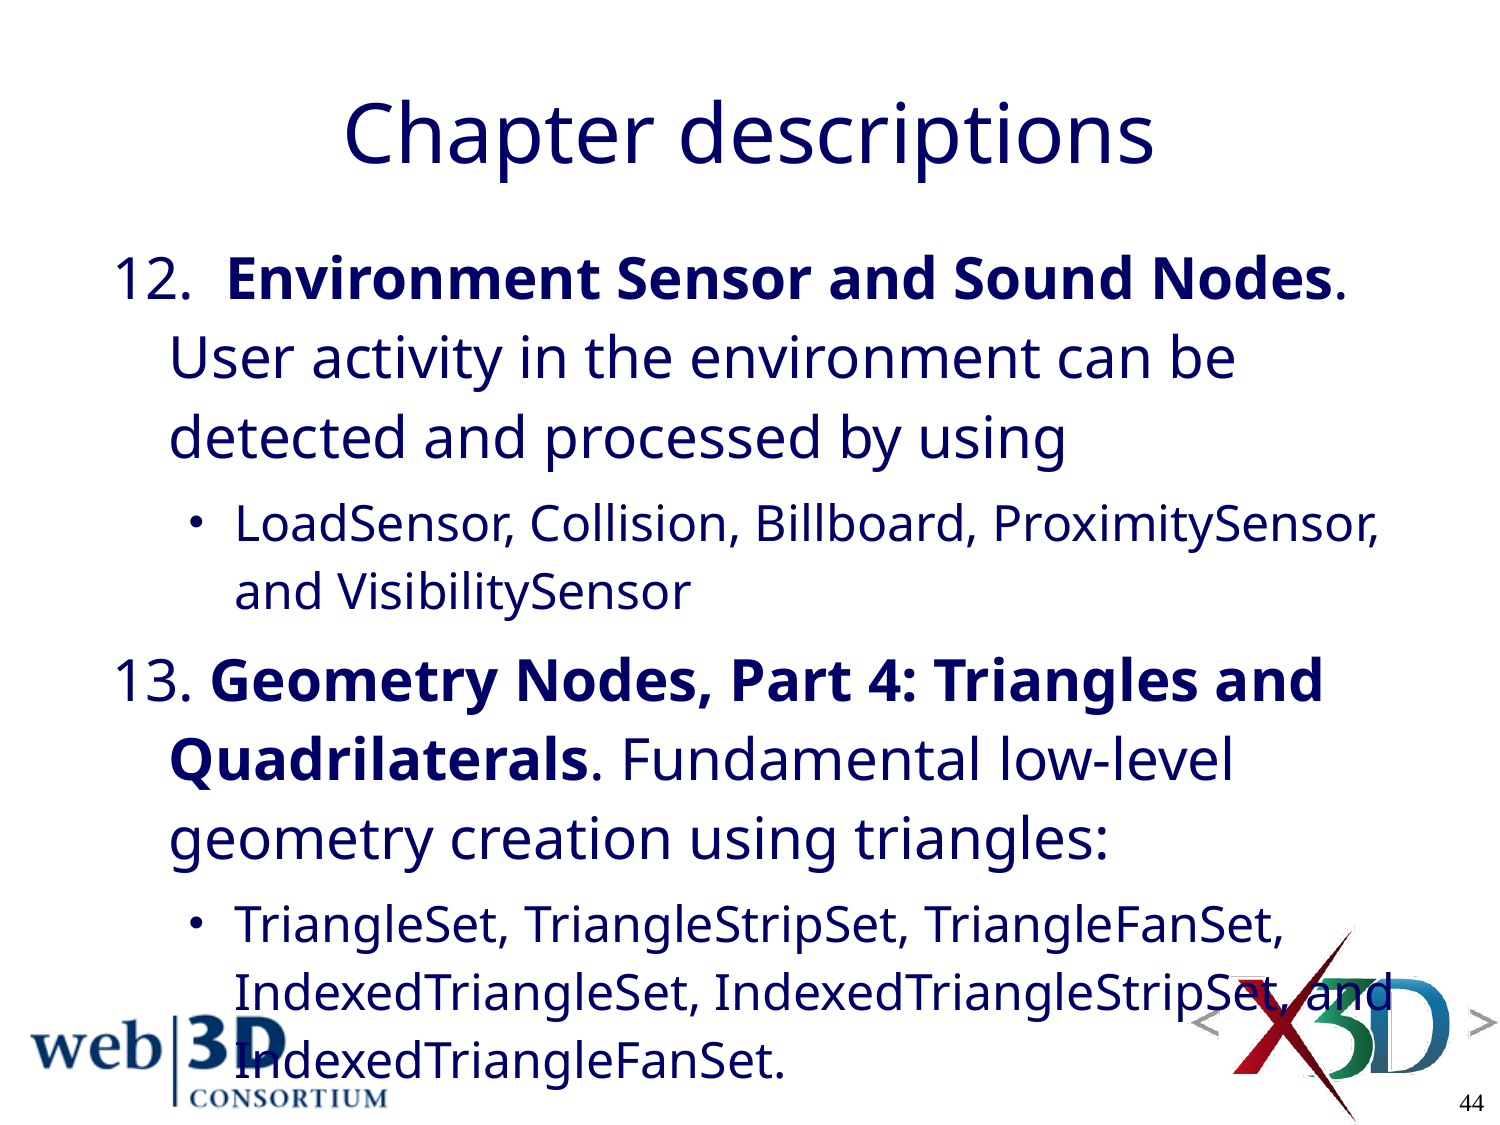

# Chapter descriptions
12. Environment Sensor and Sound Nodes. User activity in the environment can be detected and processed by using
LoadSensor, Collision, Billboard, ProximitySensor, and VisibilitySensor
13. Geometry Nodes, Part 4: Triangles and Quadrilaterals. Fundamental low-level geometry creation using triangles:
TriangleSet, TriangleStripSet, TriangleFanSet, IndexedTriangleSet, IndexedTriangleStripSet, and IndexedTriangleFanSet.